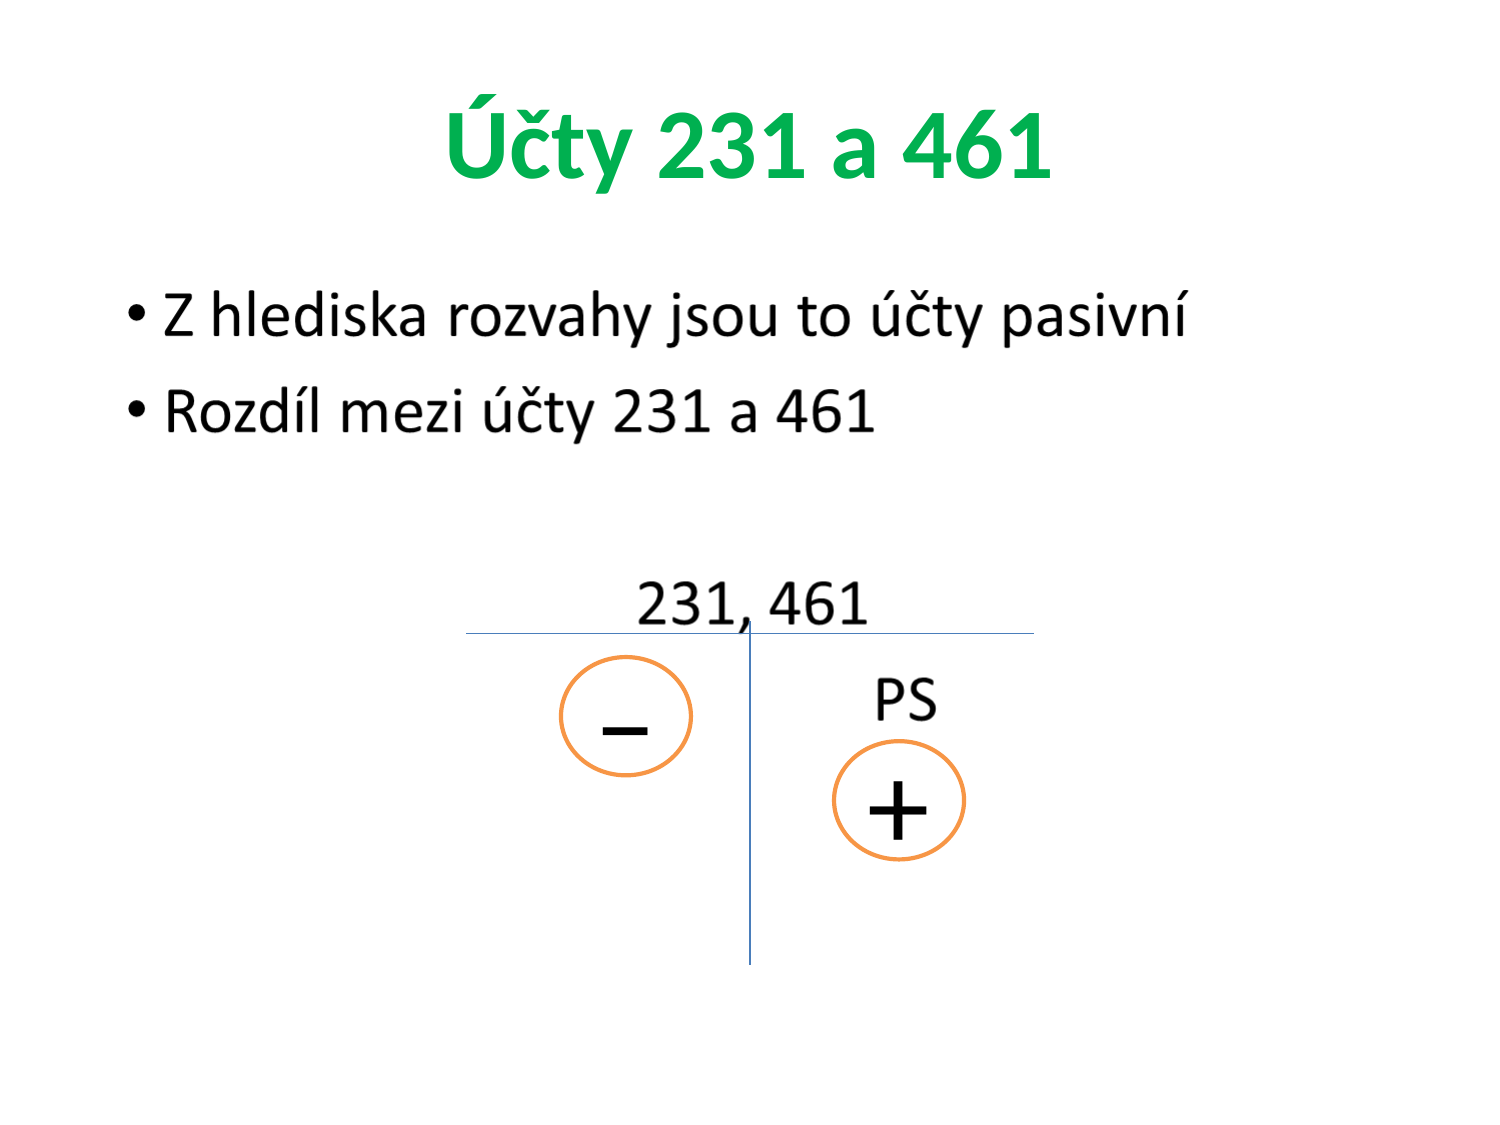

# Účty 231 a 461
–
+